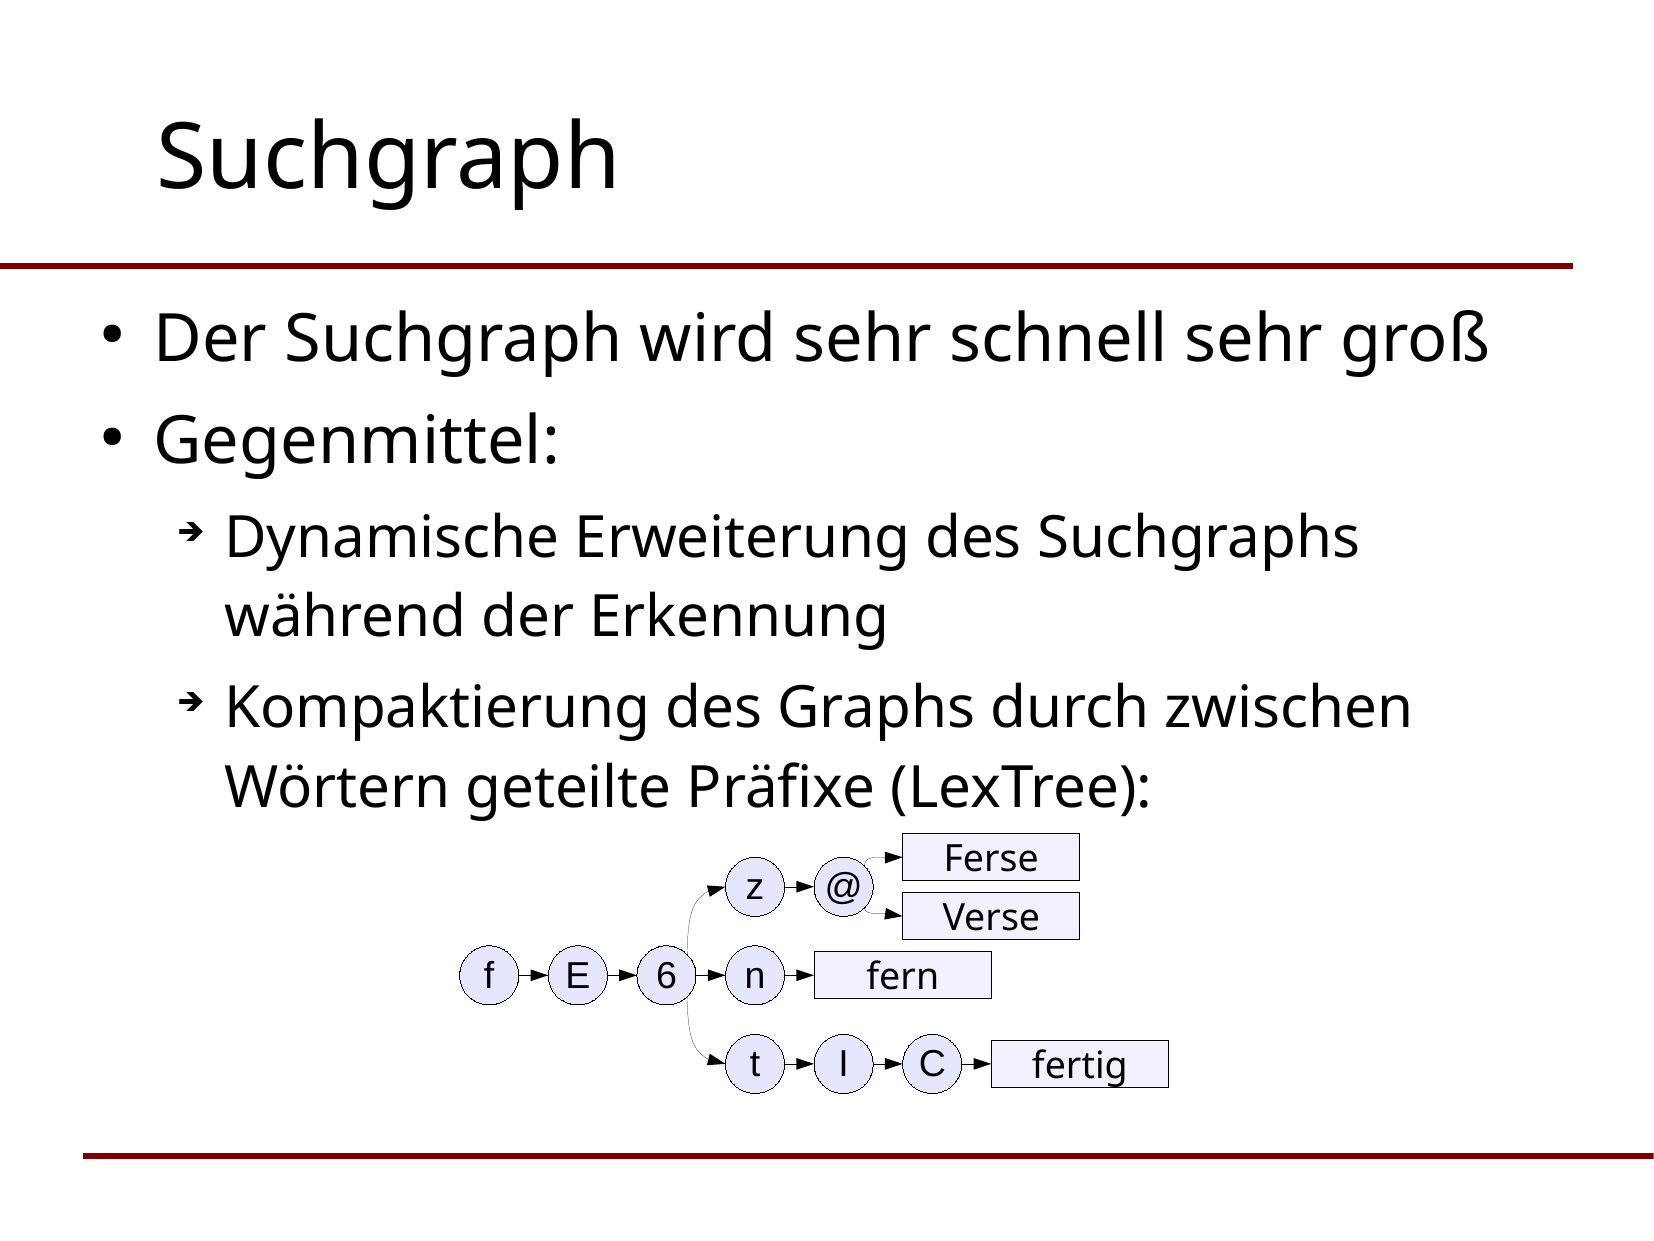

# Suchgraph
Der Suchgraph wird sehr schnell sehr groß
Gegenmittel:
Dynamische Erweiterung des Suchgraphs
während der Erkennung
Kompaktierung des Graphs durch zwischen Wörtern geteilte Präfixe (LexTree):
Ferse
z
@
Verse
f
E
6
n
fern
t
I
C
fertig